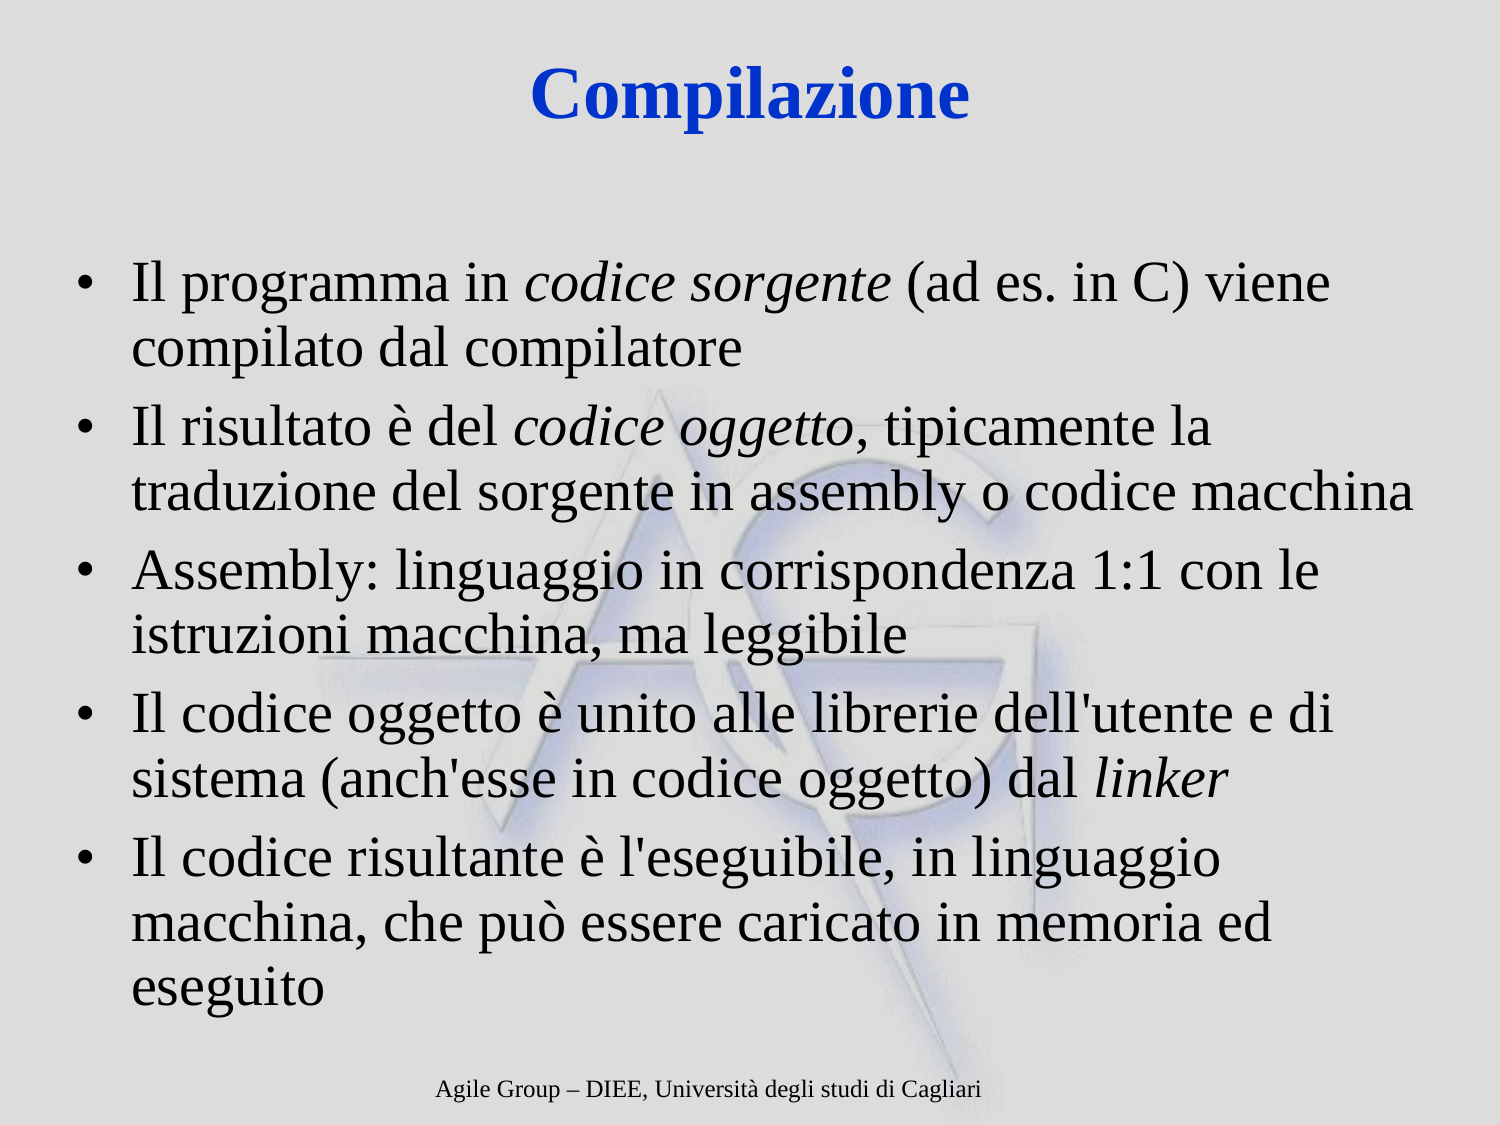

# Compilazione
Il programma in codice sorgente (ad es. in C) viene compilato dal compilatore
Il risultato è del codice oggetto, tipicamente la traduzione del sorgente in assembly o codice macchina
Assembly: linguaggio in corrispondenza 1:1 con le istruzioni macchina, ma leggibile
Il codice oggetto è unito alle librerie dell'utente e di sistema (anch'esse in codice oggetto) dal linker
Il codice risultante è l'eseguibile, in linguaggio macchina, che può essere caricato in memoria ed eseguito